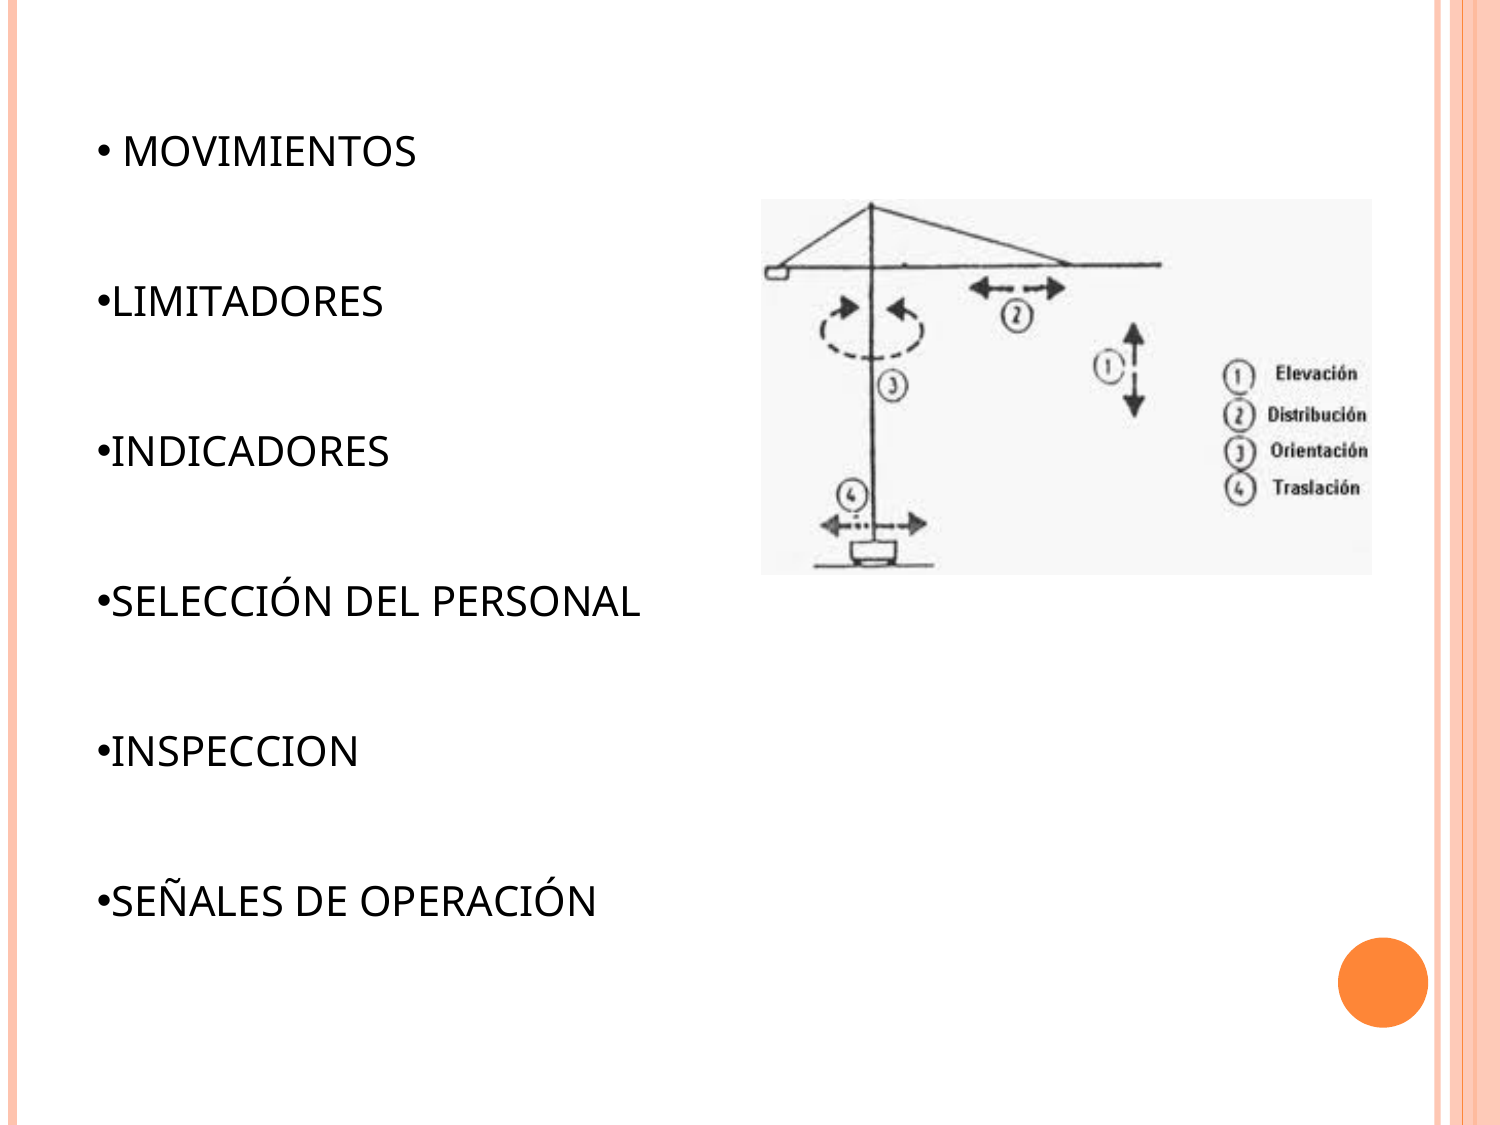

MOVIMIENTOS
LIMITADORES
INDICADORES
SELECCIÓN DEL PERSONAL
INSPECCION
SEÑALES DE OPERACIÓN